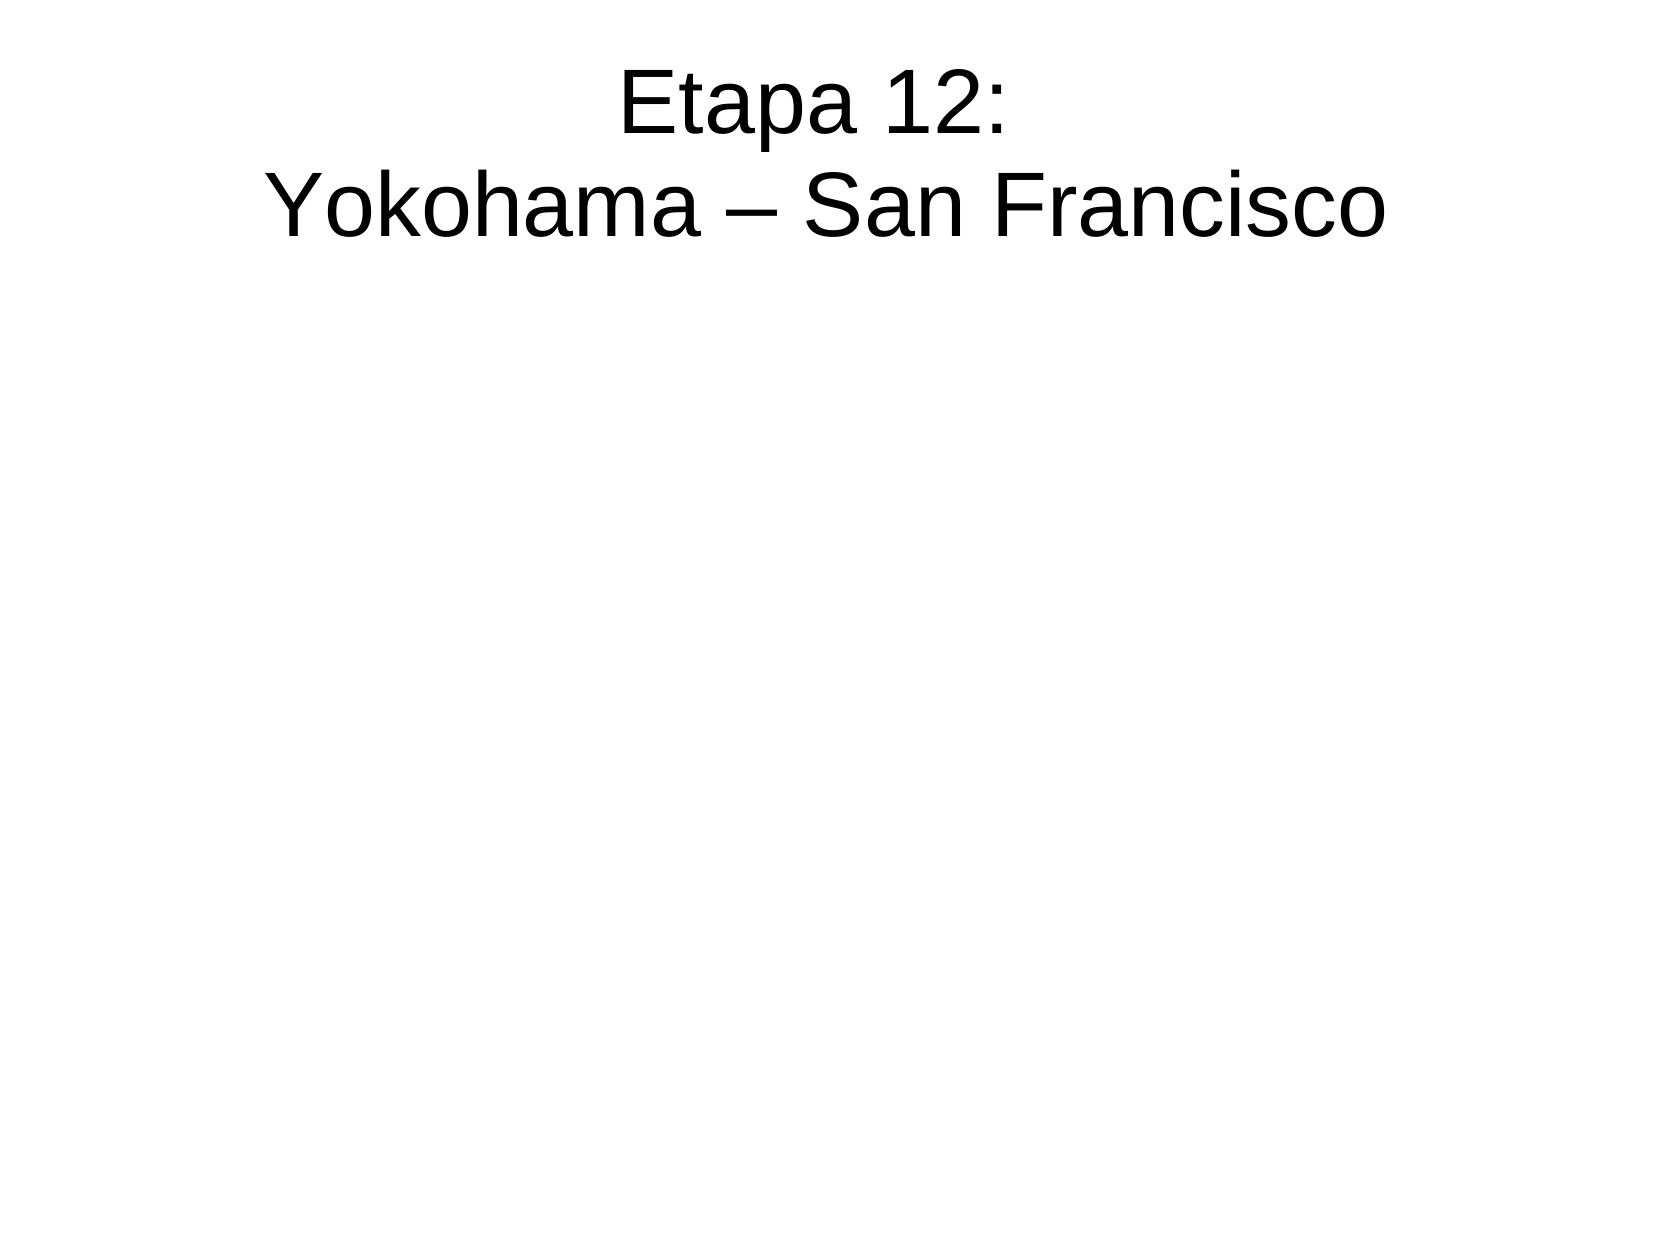

# Etapa 12: Yokohama – San Francisco